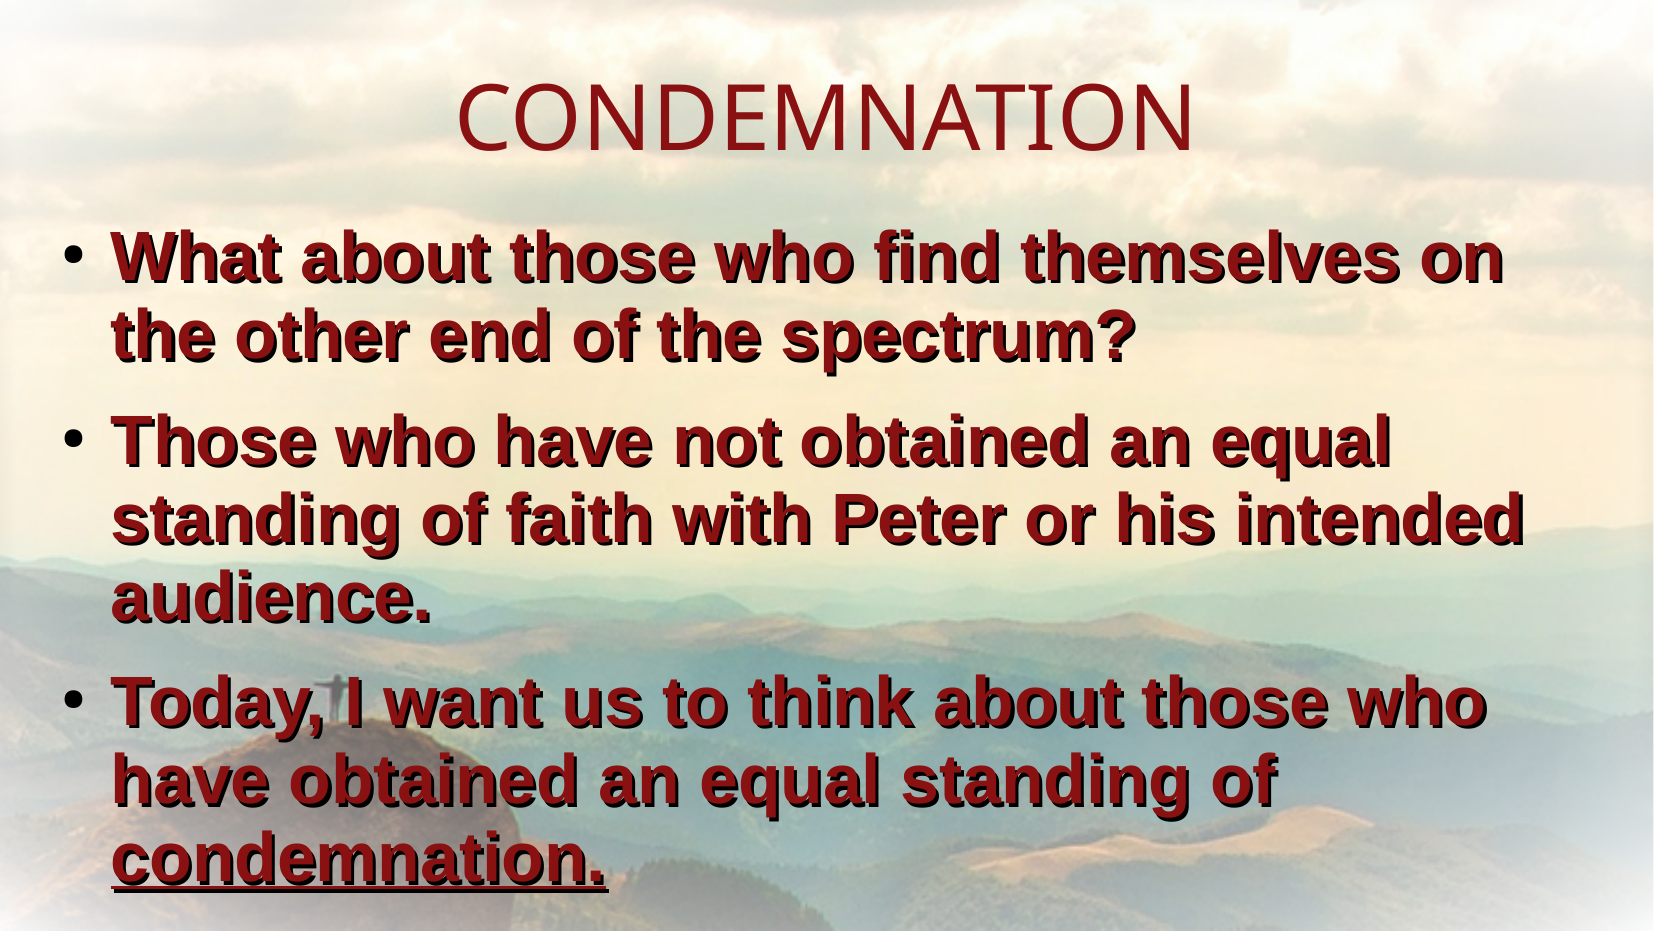

# CONDEMNATION
What about those who find themselves on the other end of the spectrum?
Those who have not obtained an equal standing of faith with Peter or his intended audience.
Today, I want us to think about those who have obtained an equal standing of condemnation.